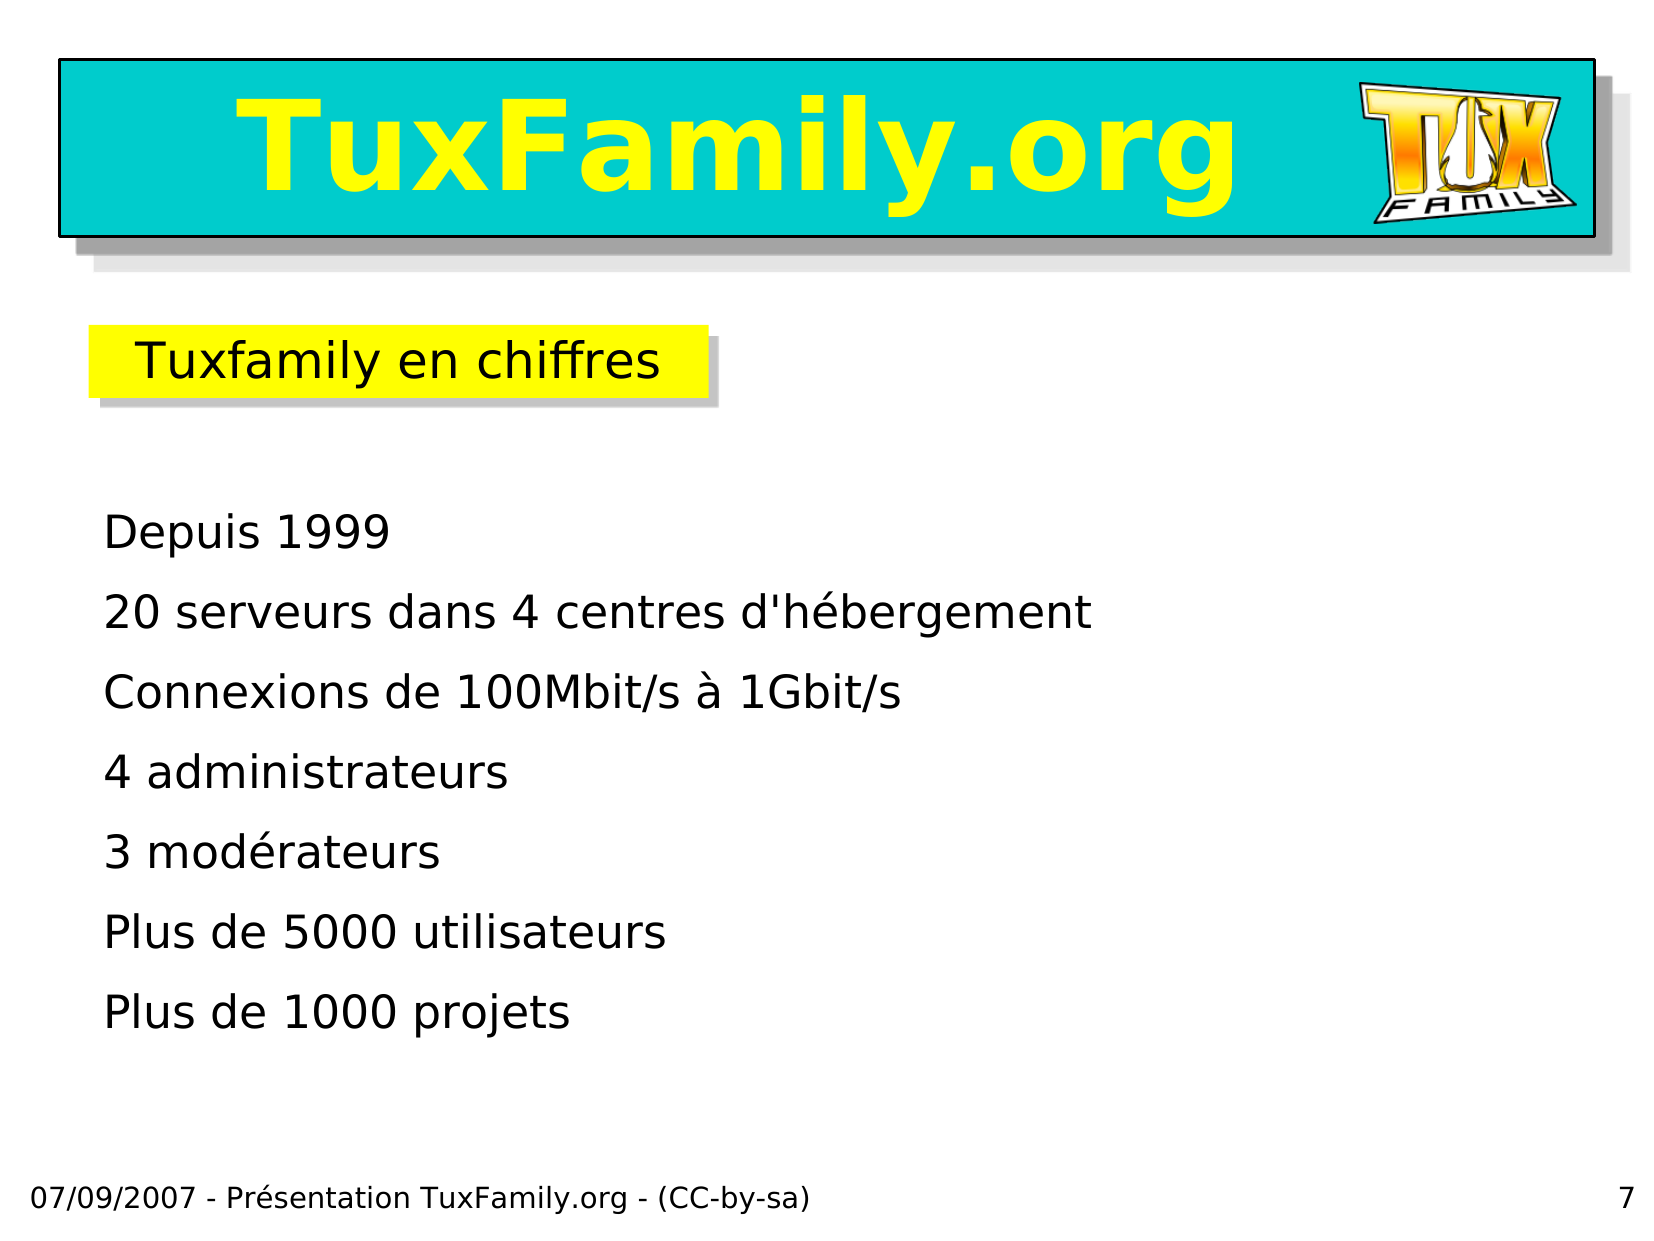

Tuxfamily en chiffres
Depuis 1999
20 serveurs dans 4 centres d'hébergement
Connexions de 100Mbit/s à 1Gbit/s
4 administrateurs
3 modérateurs
Plus de 5000 utilisateurs
Plus de 1000 projets
7